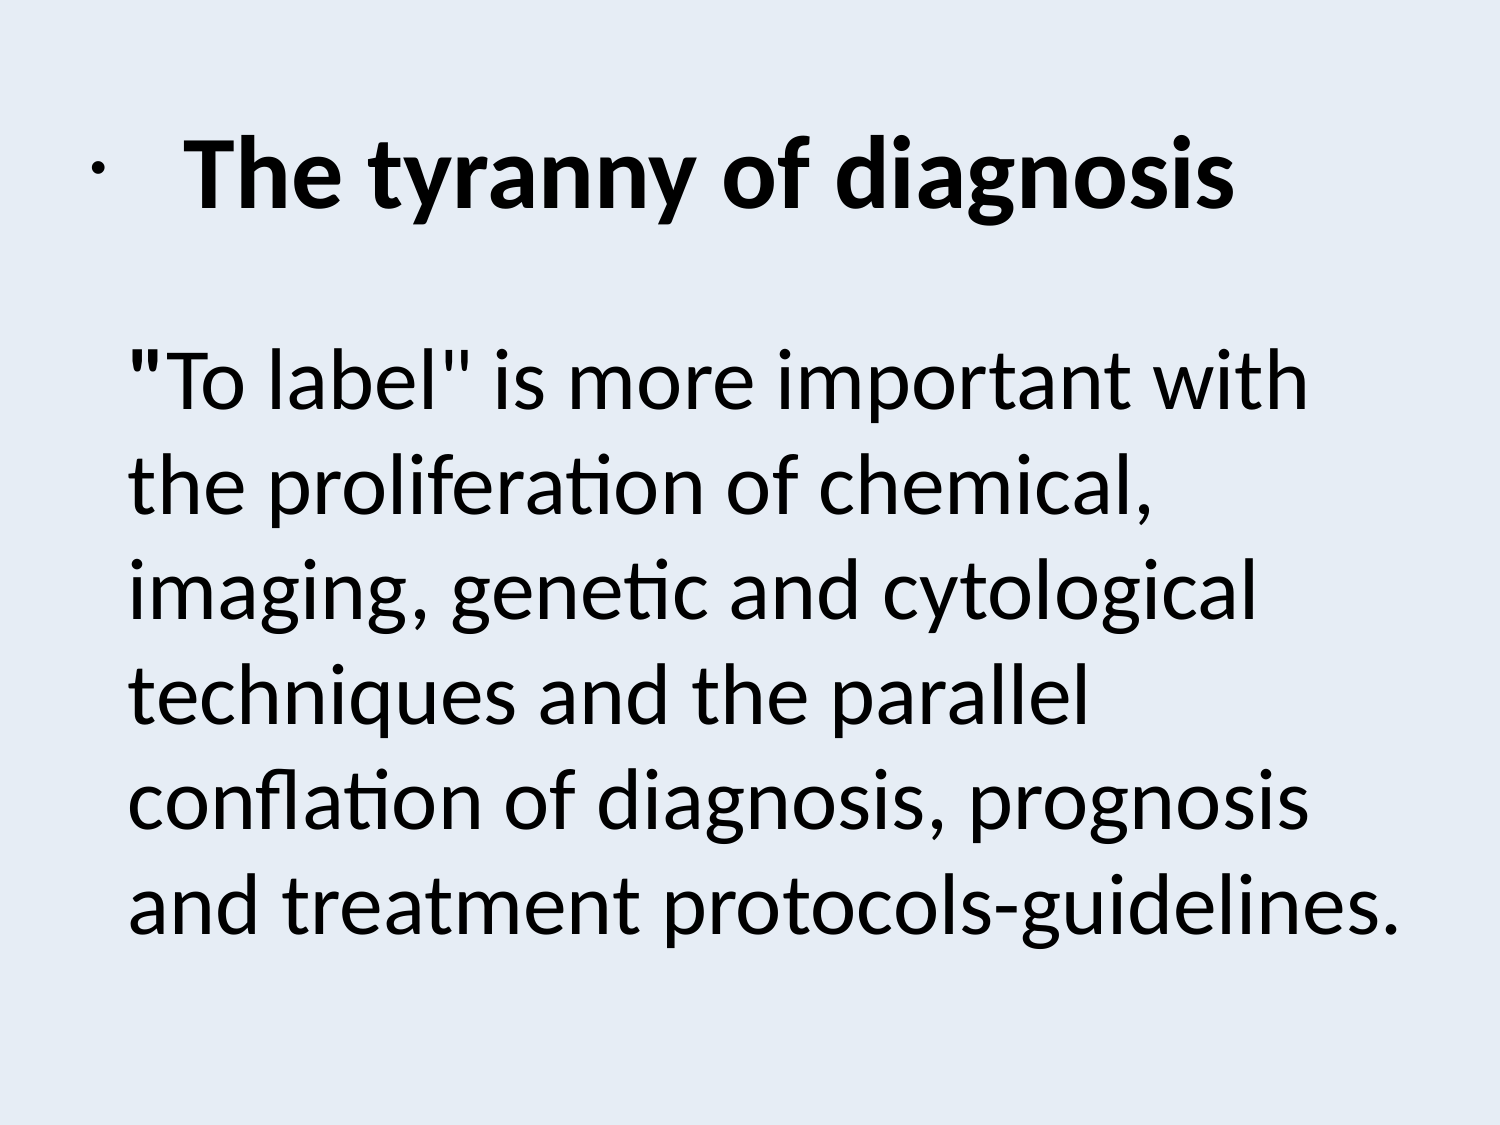

# The tyranny of diagnosis
"To label" is more important with the proliferation of chemical, imaging, genetic and cytological techniques and the parallel conflation of diagnosis, prognosis and treatment protocols-guidelines.